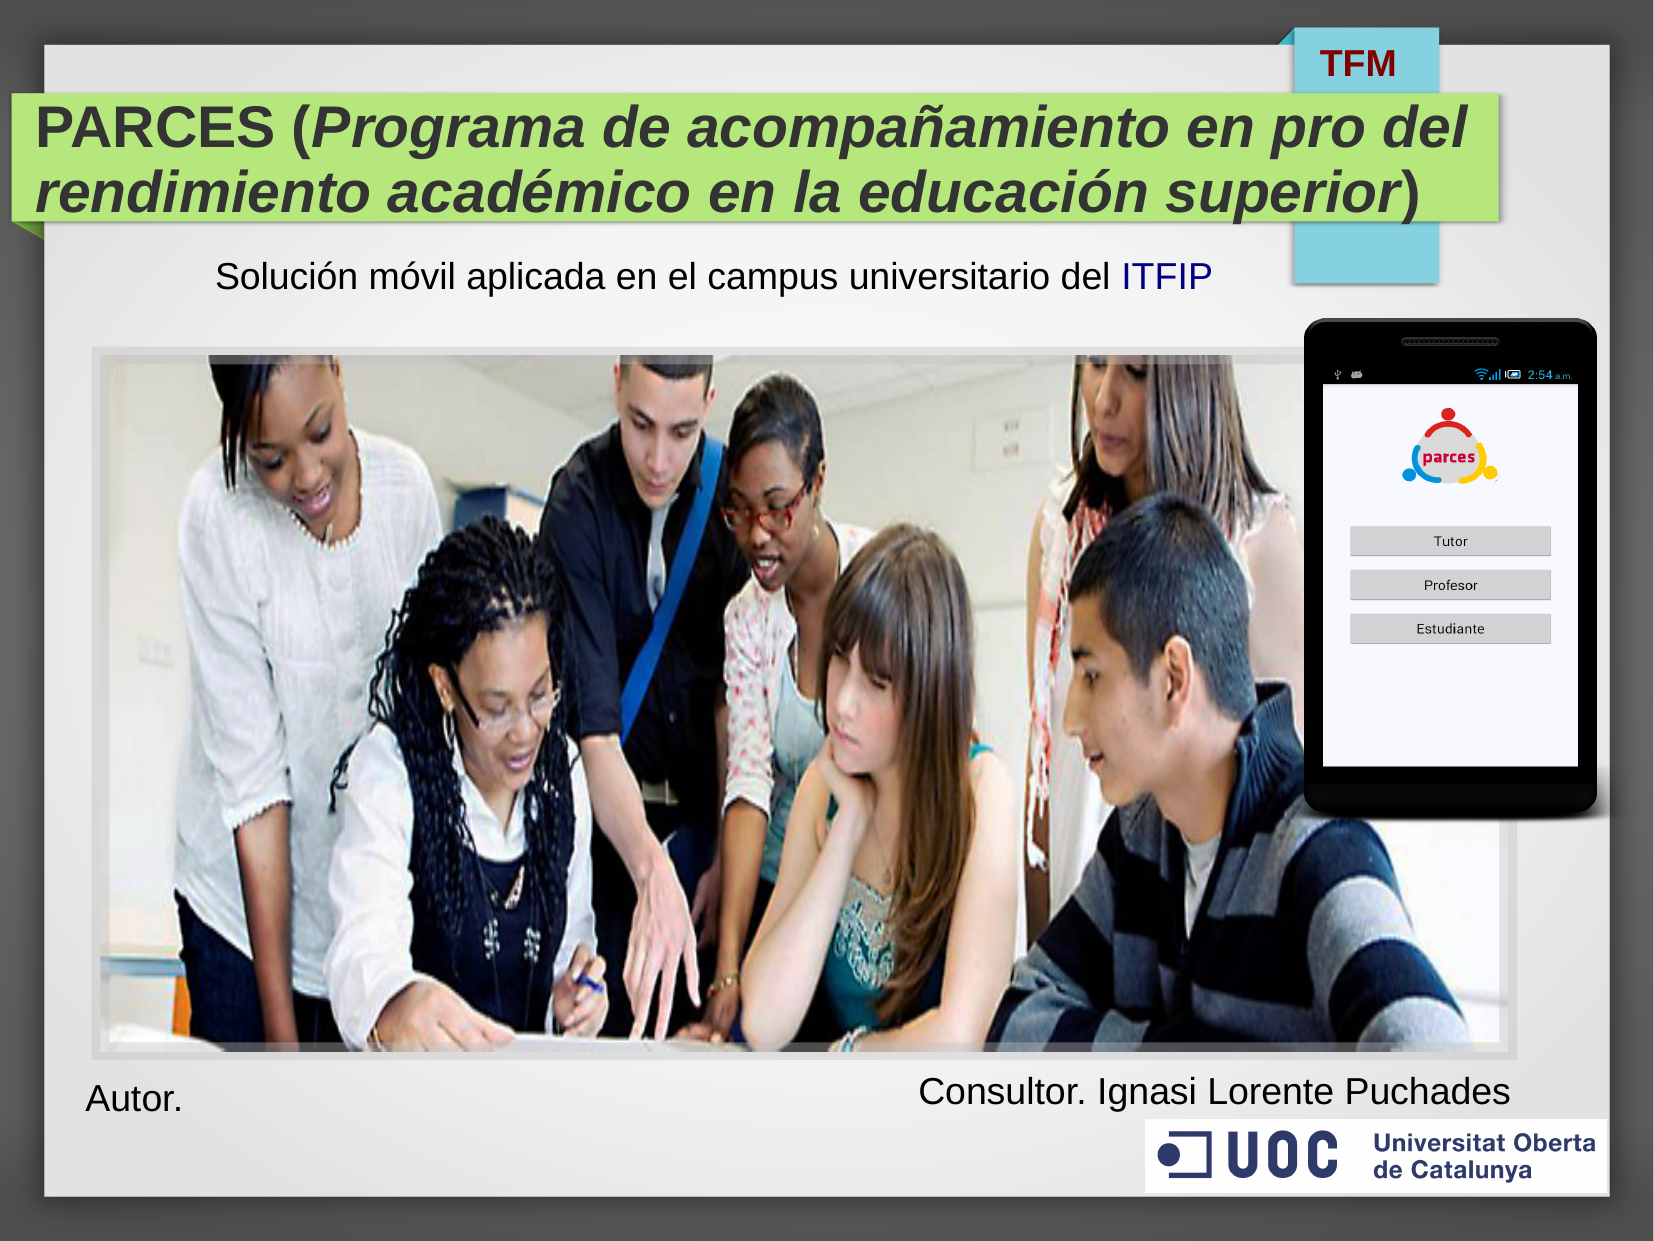

TFM
# PARCES (Programa de acompañamiento en pro del rendimiento académico en la educación superior)
Solución móvil aplicada en el campus universitario del ITFIP
Consultor. Ignasi Lorente Puchades
Autor.